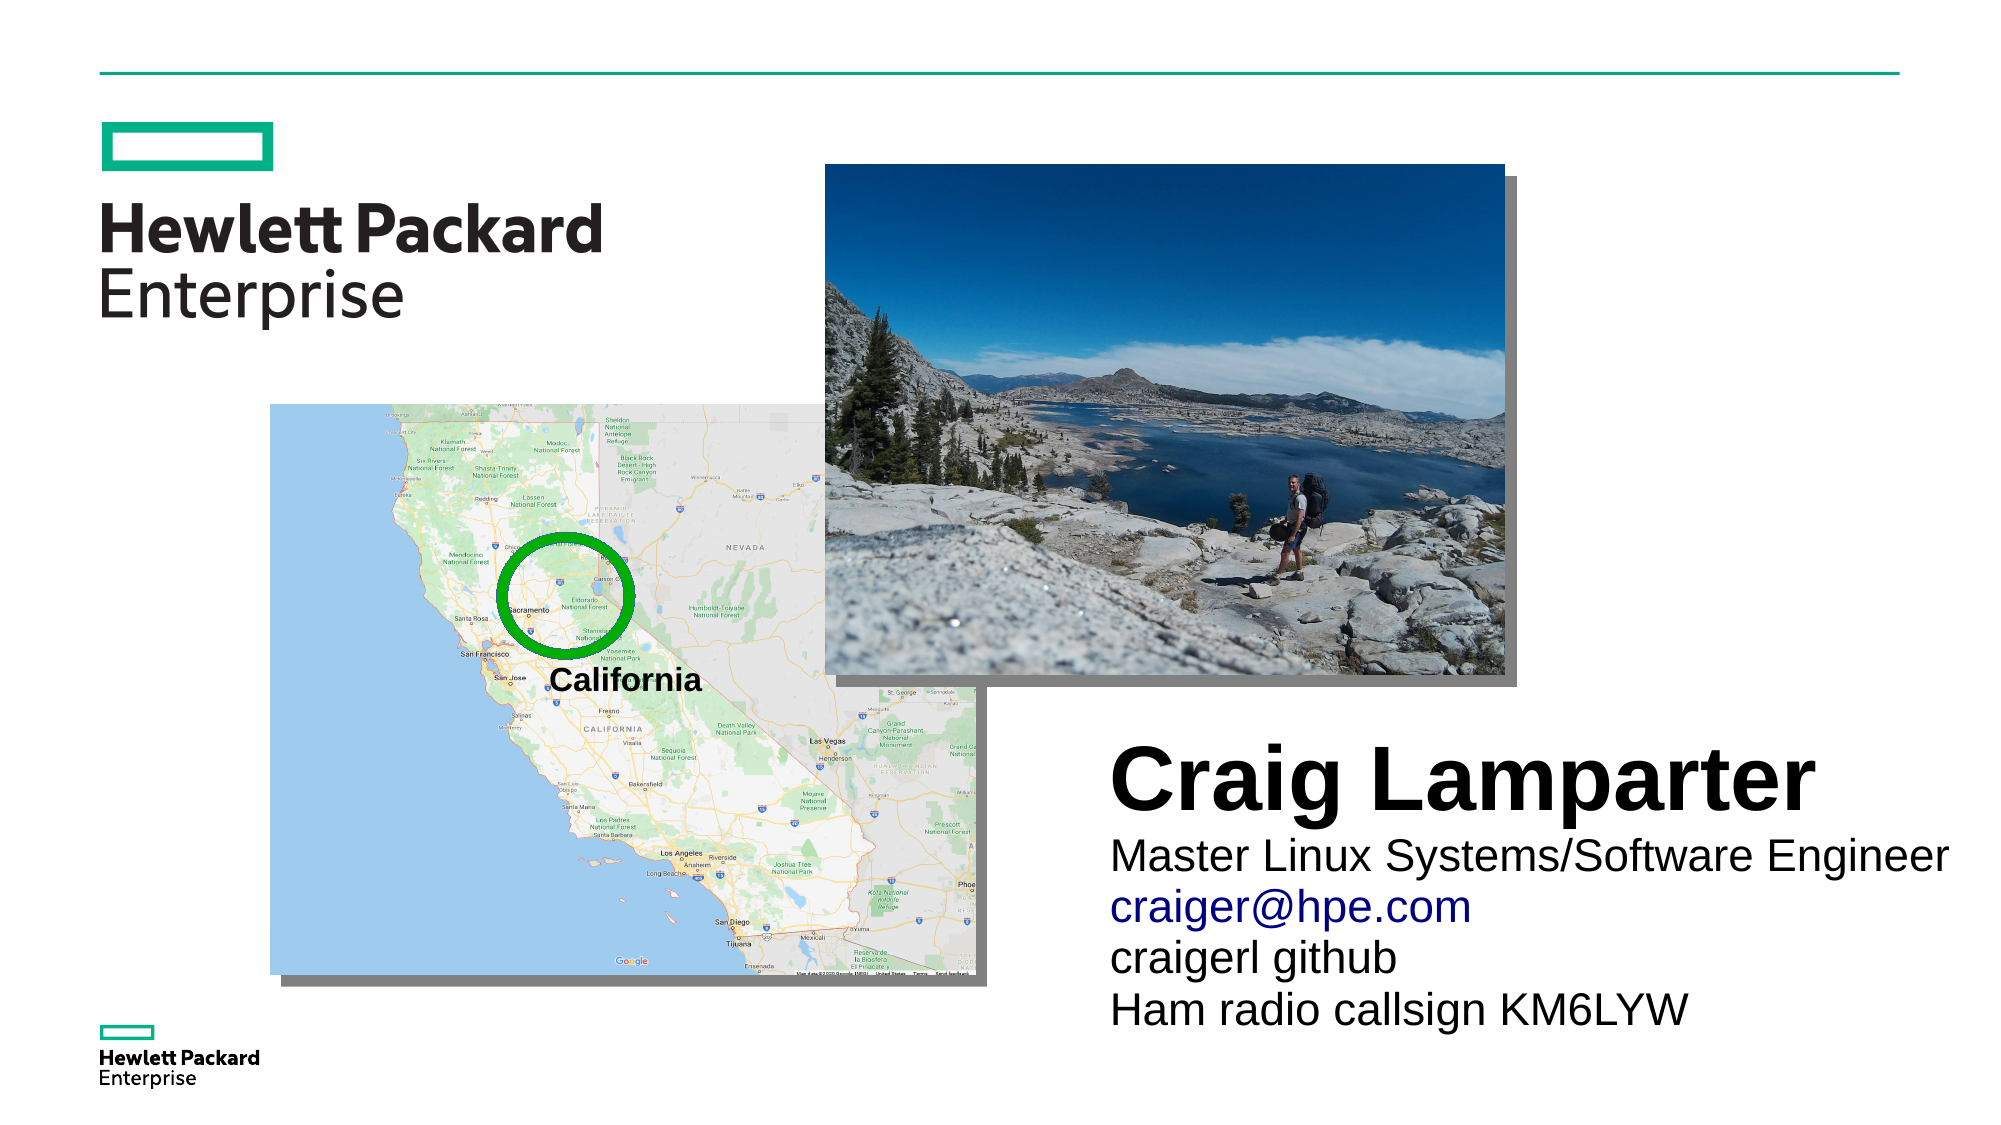

California
Craig Lamparter
Master Linux Systems/Software Engineer
craiger@hpe.com
craigerl github
Ham radio callsign KM6LYW